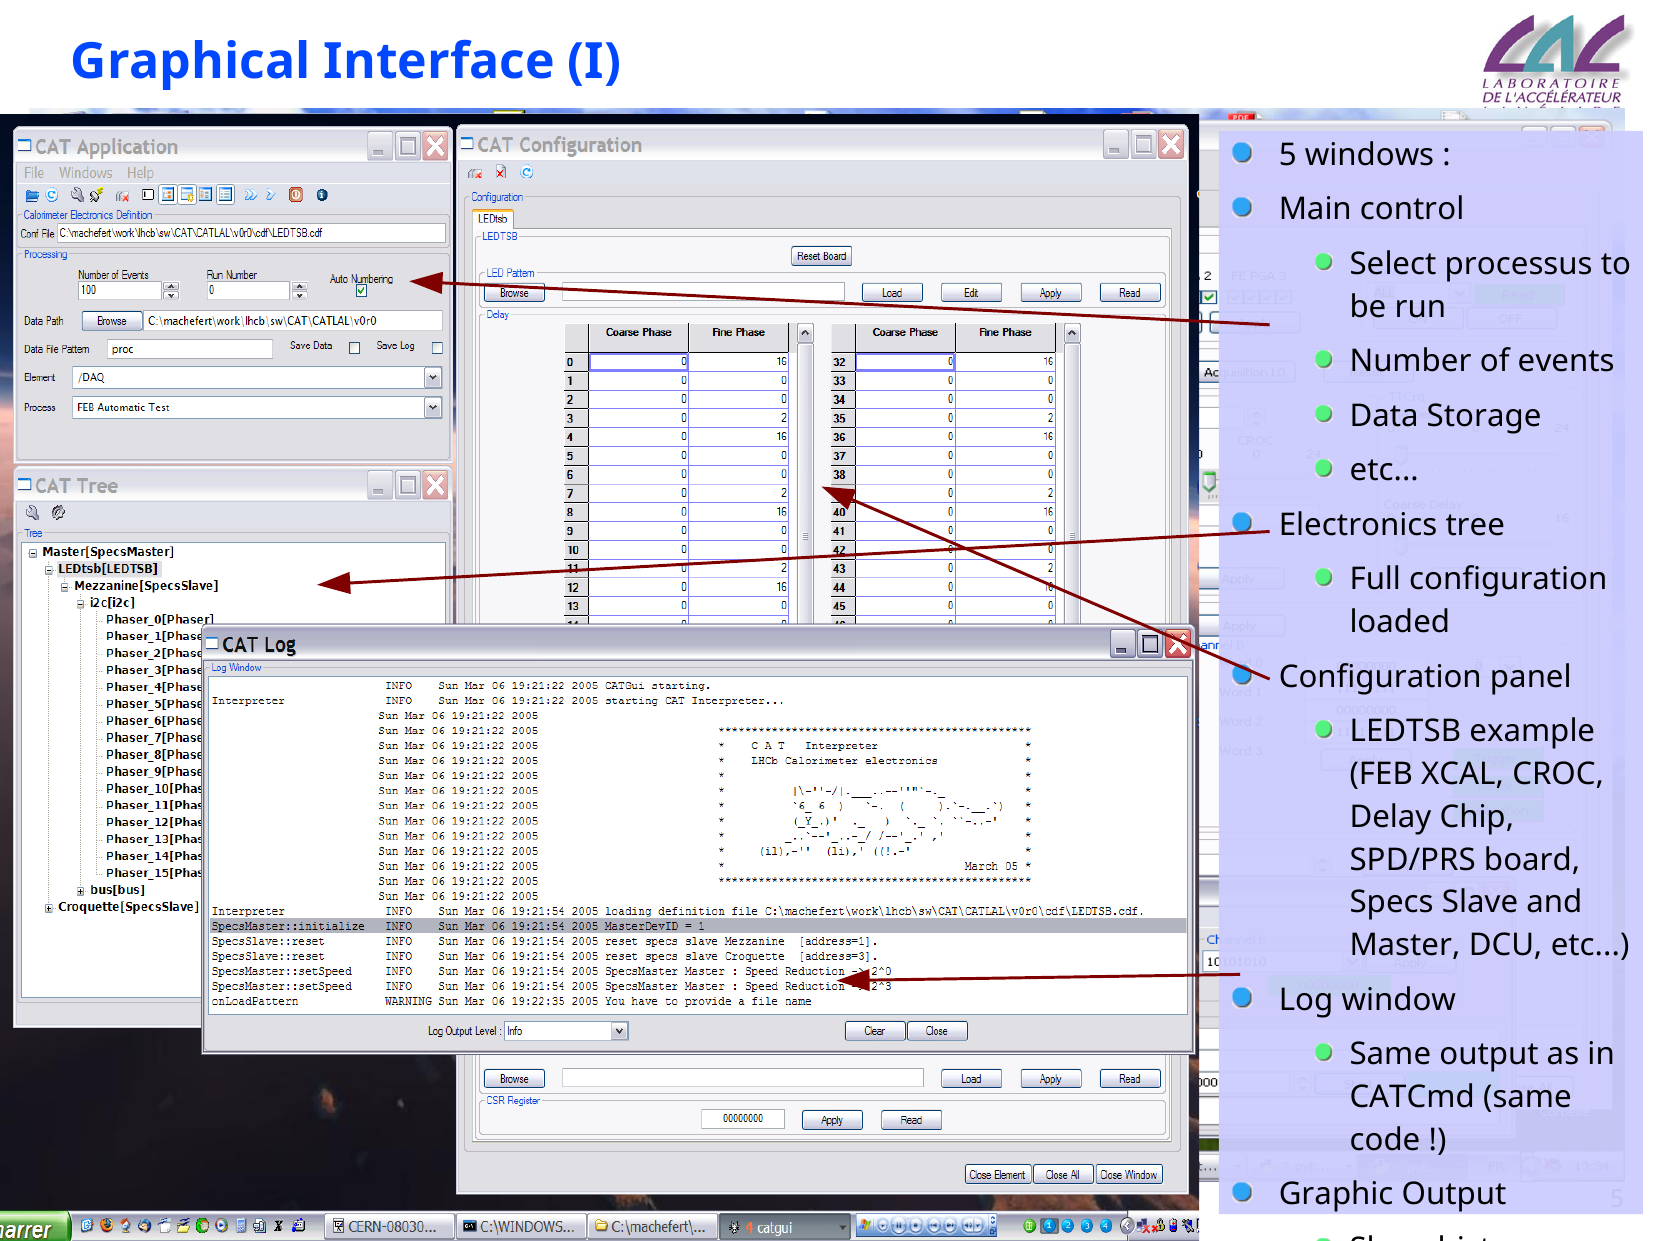

# Graphical Interface (I)
5 windows :
Main control
Select processus to be run
Number of events
Data Storage
etc...
Electronics tree
Full configuration loaded
Configuration panel
LEDTSB example (FEB XCAL, CROC, Delay Chip, SPD/PRS board, Specs Slave and Master, DCU, etc...)
Log window
Same output as in CATCmd (same code !)
Graphic Output
Show histogram and previous run results
Main window
Log window
Configuration window